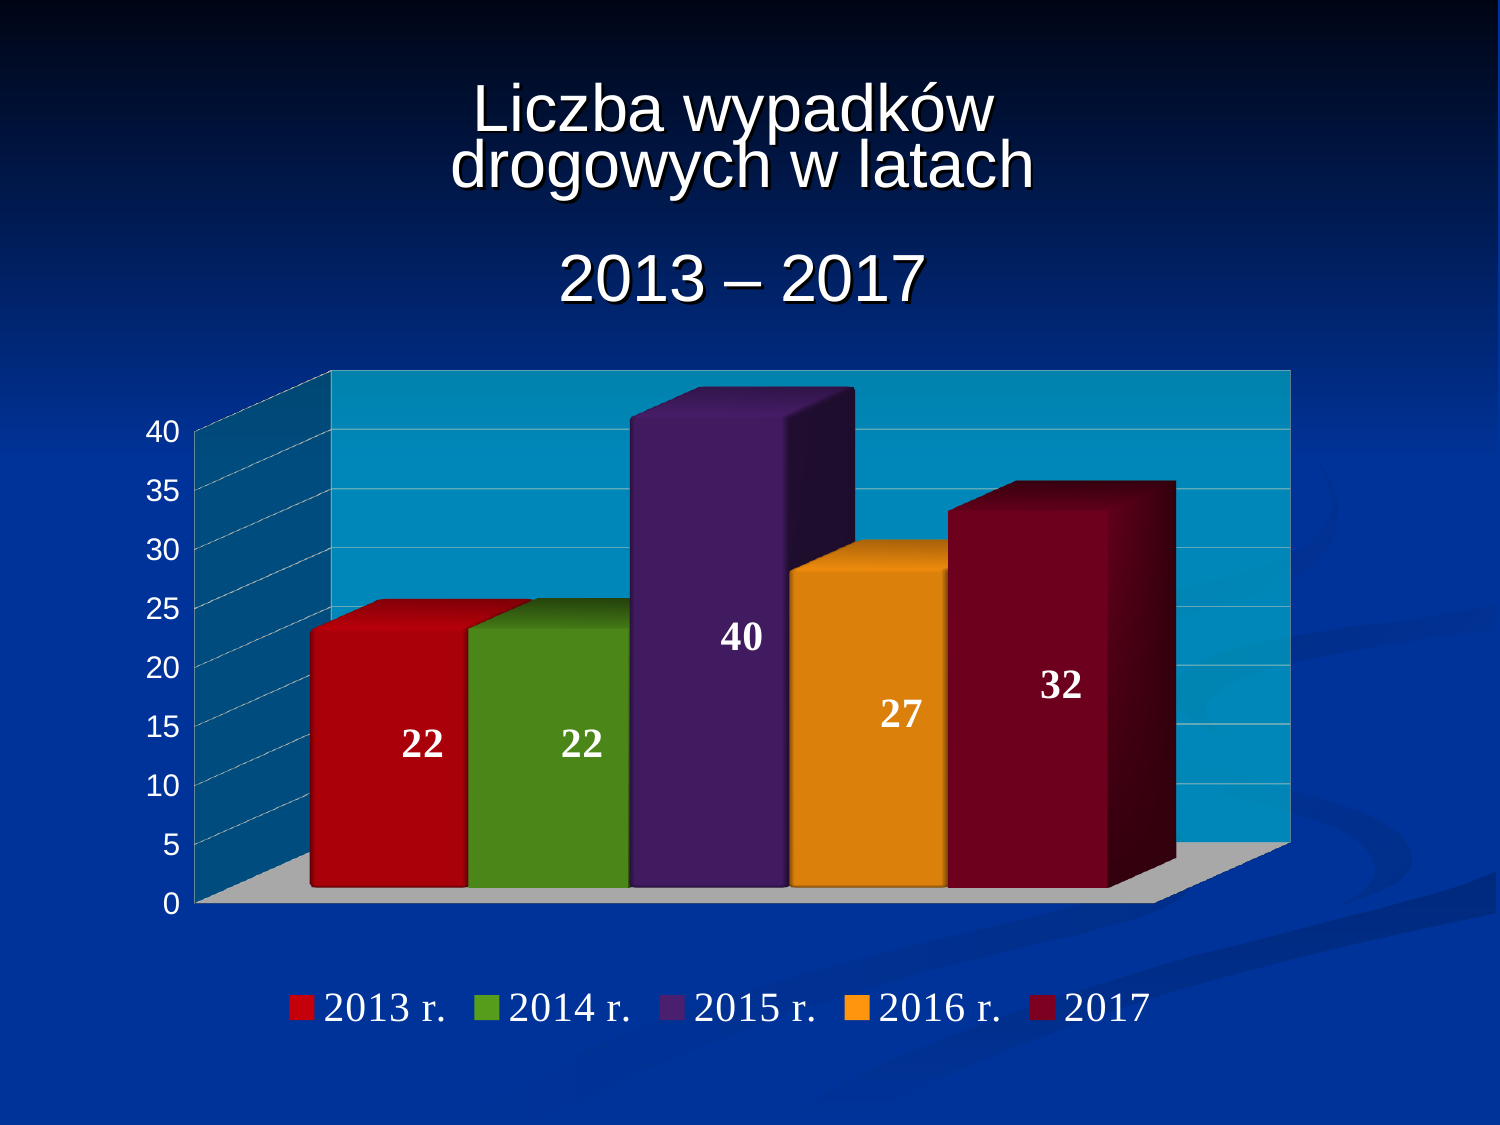

Liczba wypadków
 drogowych w latach
 2013 – 2017
#
[unsupported chart]